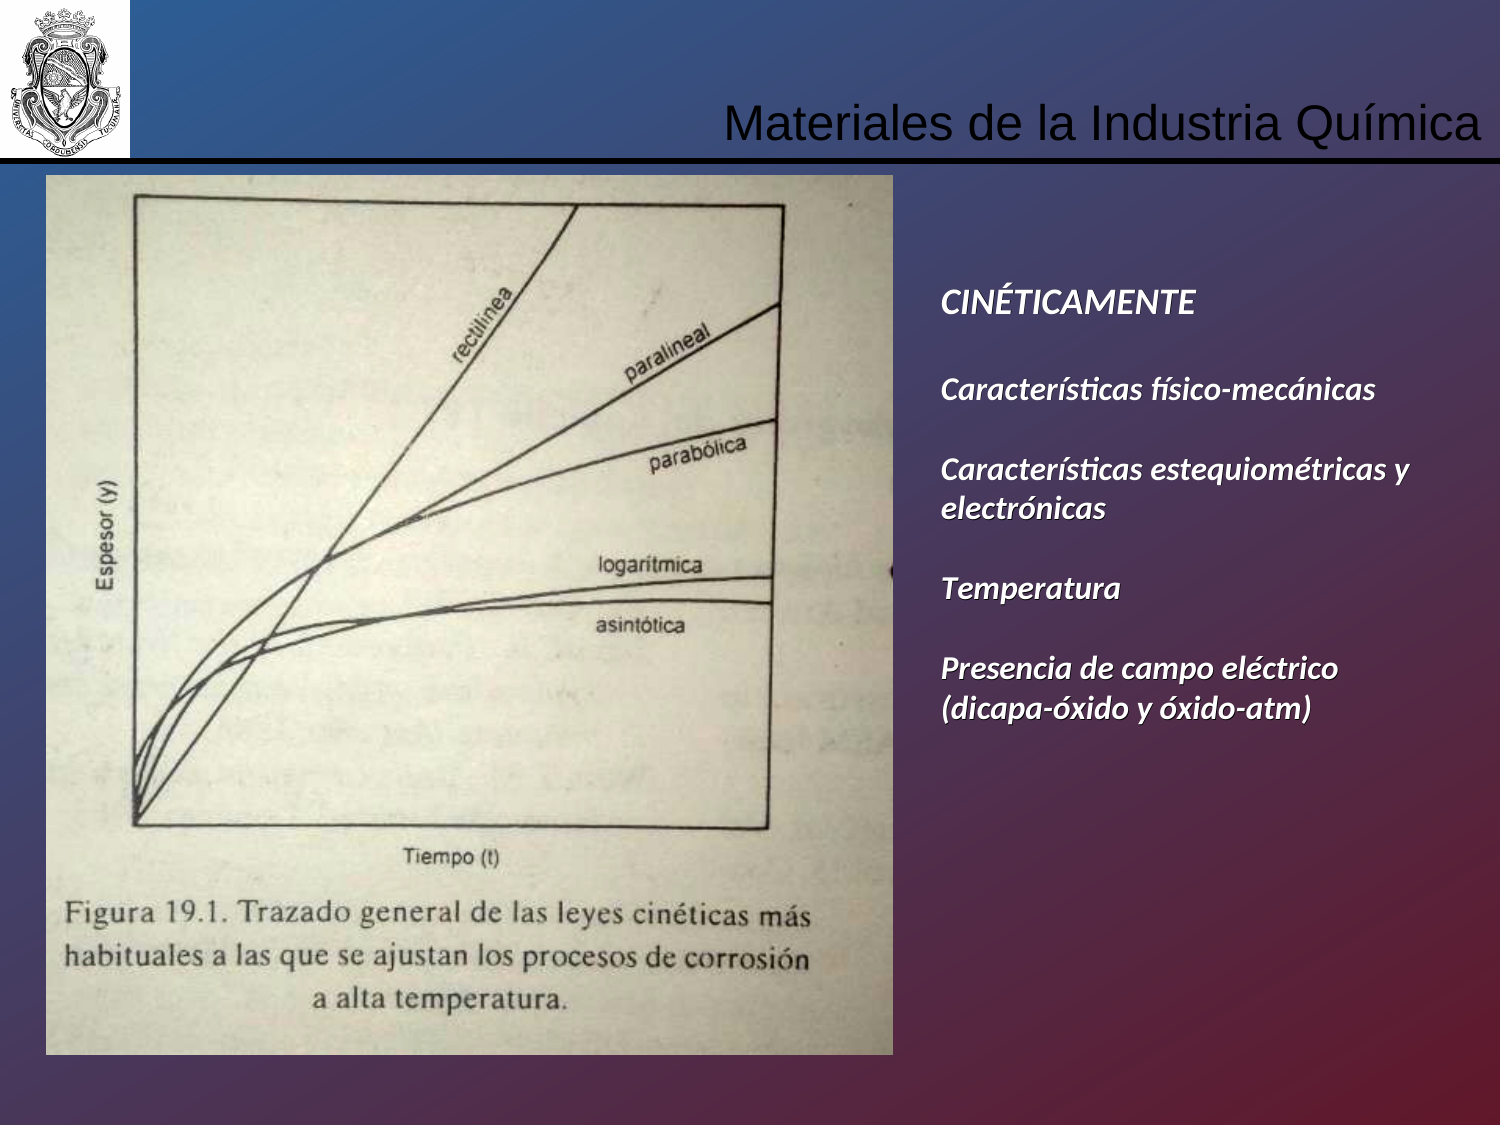

Materiales de la Industria Química
CINÉTICAMENTE
Características físico-mecánicas
Características estequiométricas y electrónicas
Temperatura
Presencia de campo eléctrico (dicapa-óxido y óxido-atm)